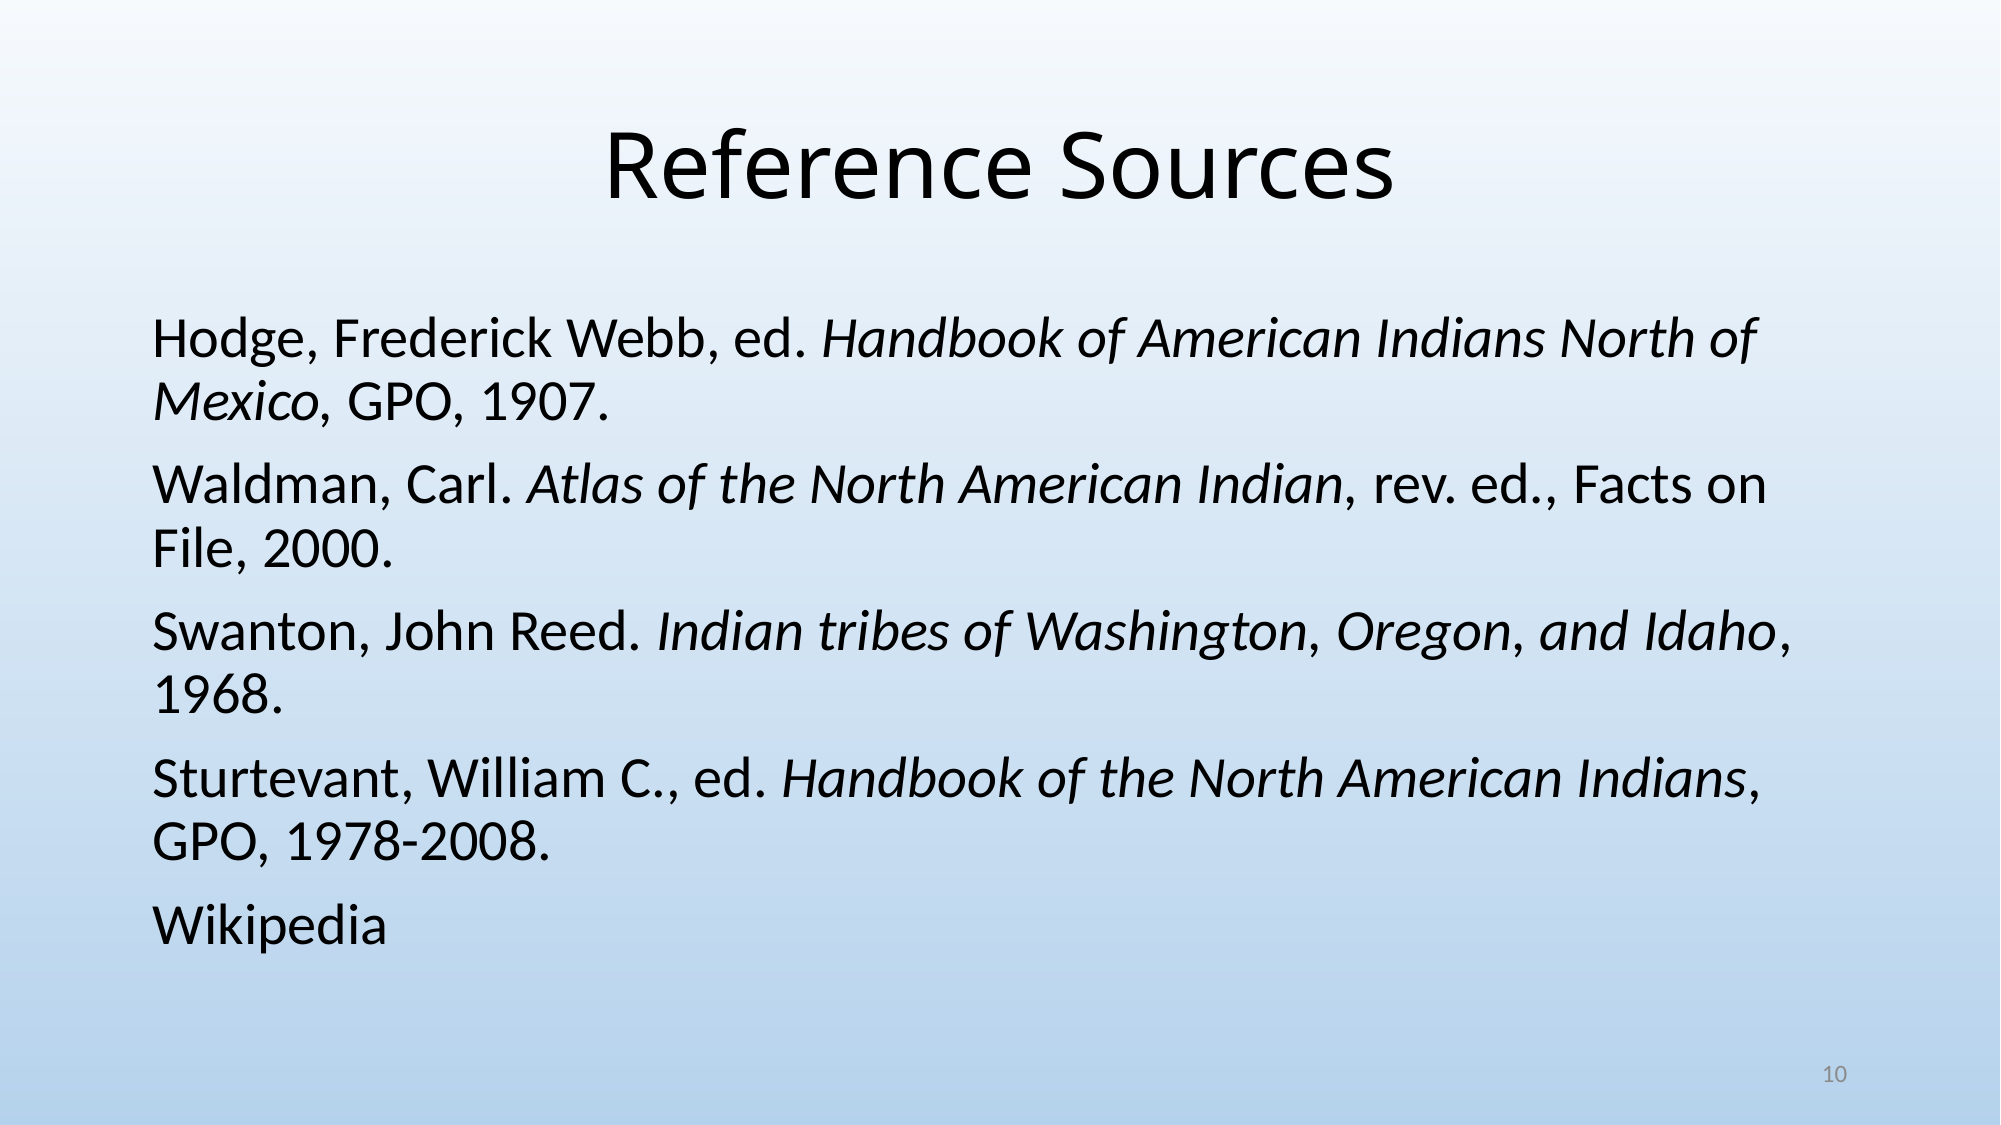

# Reference Sources
Hodge, Frederick Webb, ed. Handbook of American Indians North of Mexico, GPO, 1907.
Waldman, Carl. Atlas of the North American Indian, rev. ed., Facts on File, 2000.
Swanton, John Reed. Indian tribes of Washington, Oregon, and Idaho, 1968.
Sturtevant, William C., ed. Handbook of the North American Indians, GPO, 1978-2008.
Wikipedia
10